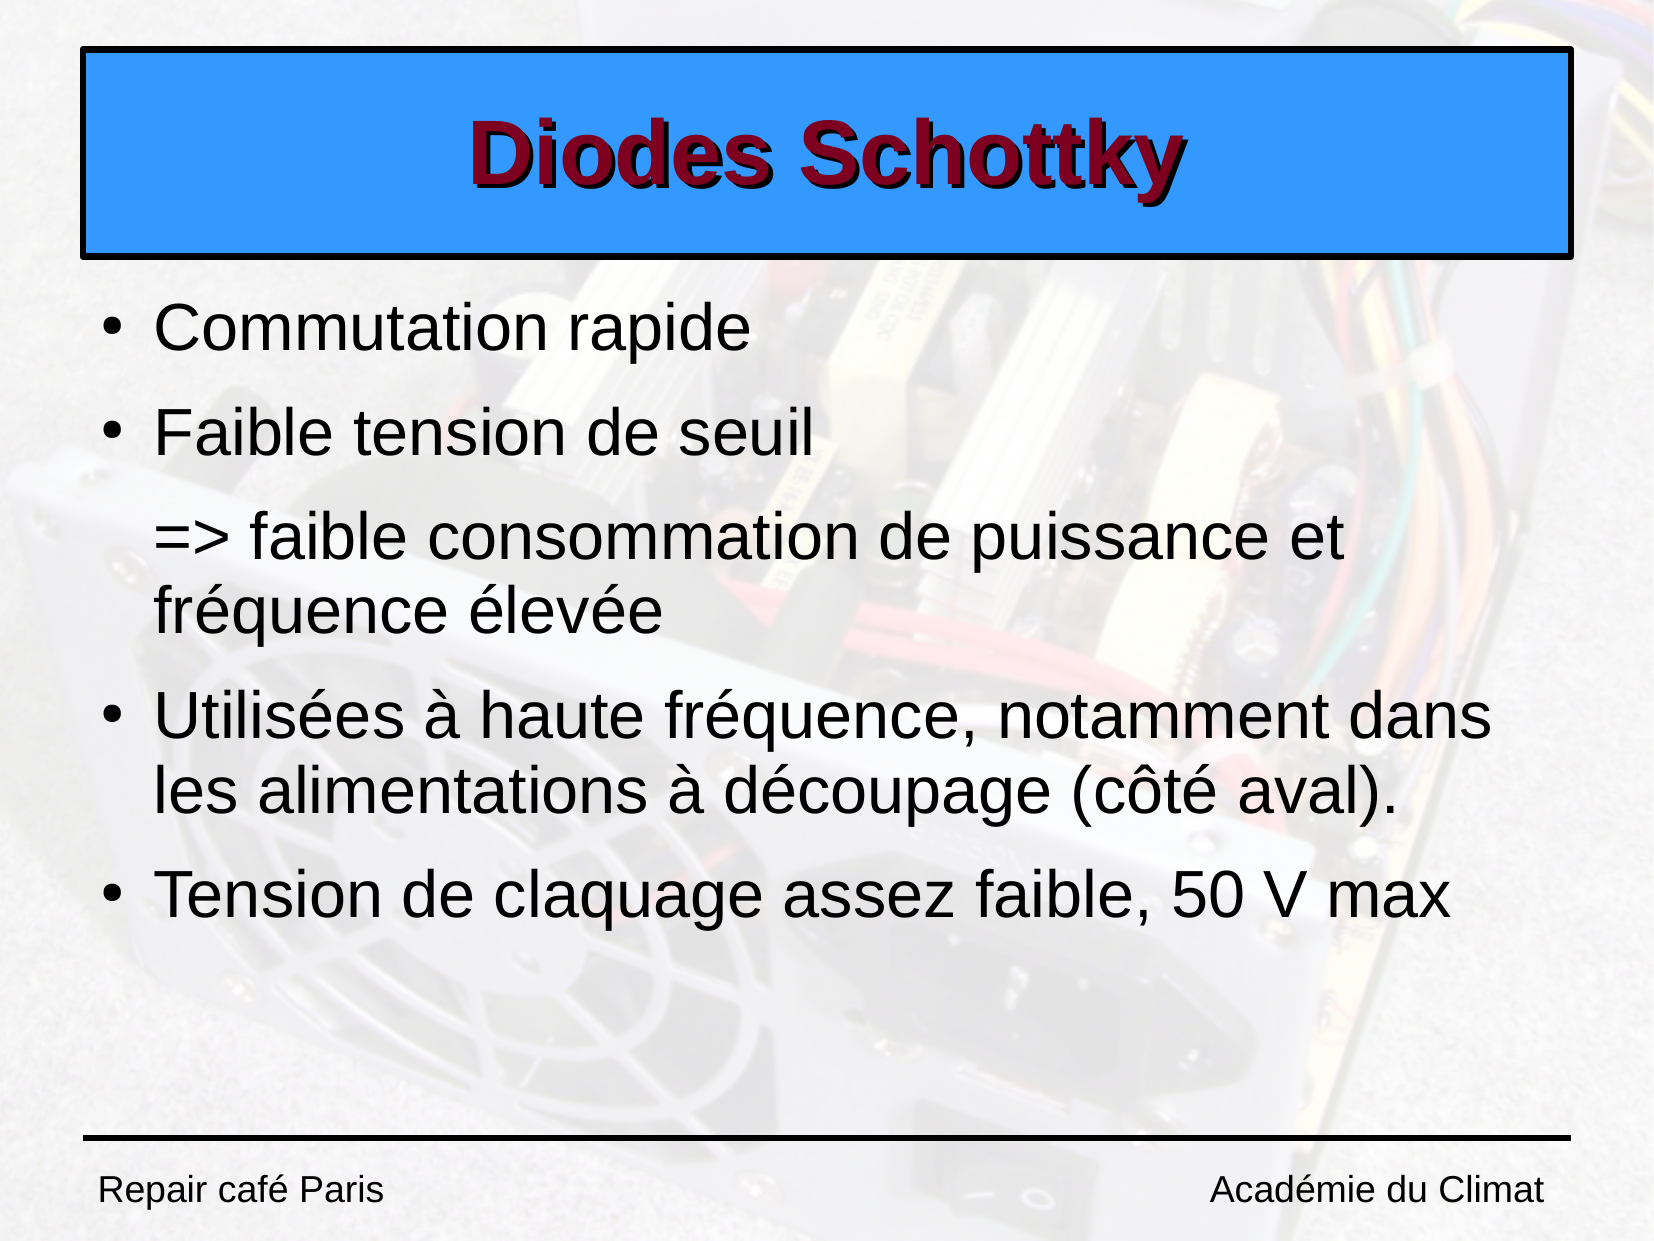

# Diodes Schottky
Commutation rapide
Faible tension de seuil
=> faible consommation de puissance et fréquence élevée
Utilisées à haute fréquence, notamment dans les alimentations à découpage (côté aval).
Tension de claquage assez faible, 50 V max
Repair café Paris	Académie du Climat